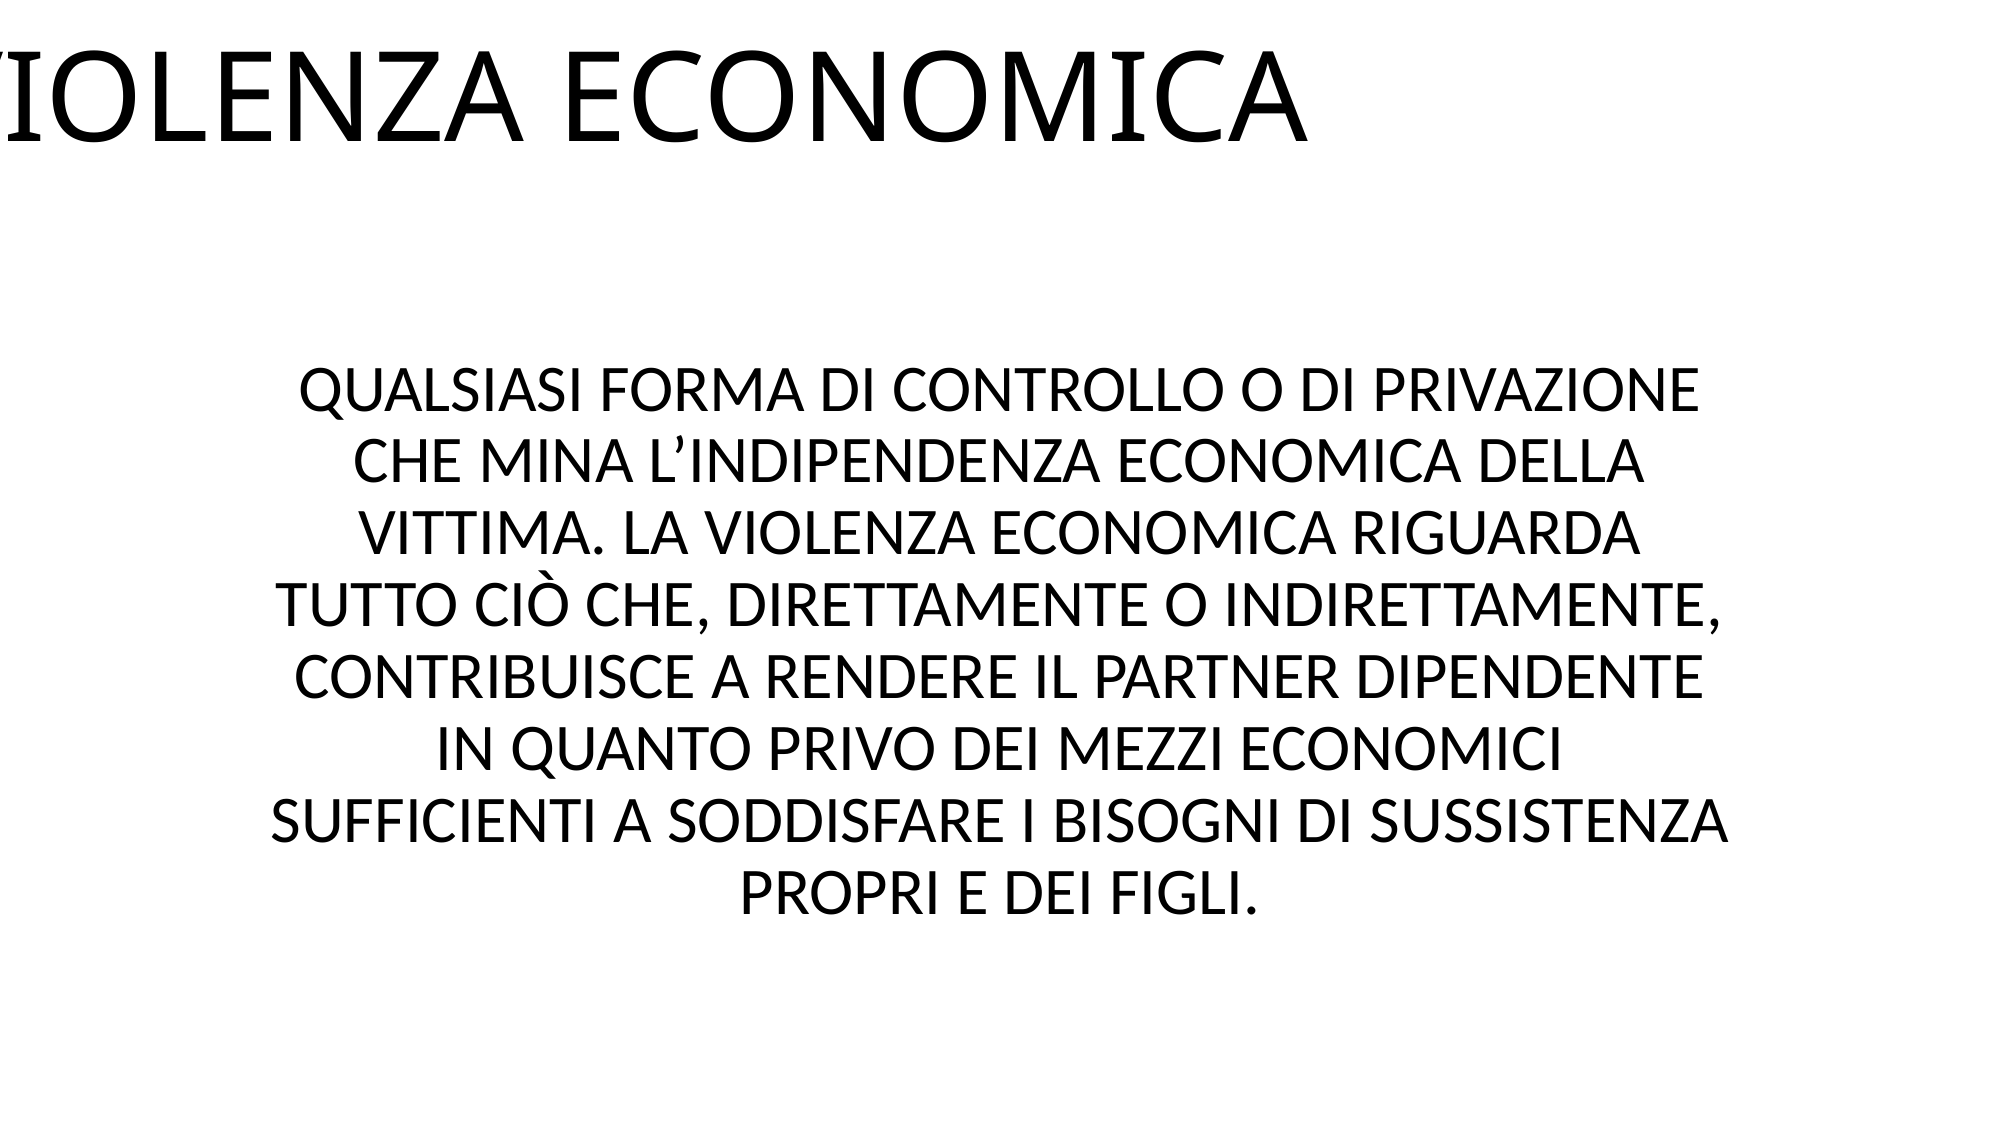

# VIOLENZA ECONOMICA
QUALSIASI FORMA DI CONTROLLO O DI PRIVAZIONE CHE MINA L’INDIPENDENZA ECONOMICA DELLA VITTIMA. LA VIOLENZA ECONOMICA RIGUARDA TUTTO CIÒ CHE, DIRETTAMENTE O INDIRETTAMENTE, CONTRIBUISCE A RENDERE IL PARTNER DIPENDENTE IN QUANTO PRIVO DEI MEZZI ECONOMICI SUFFICIENTI A SODDISFARE I BISOGNI DI SUSSISTENZA PROPRI E DEI FIGLI.